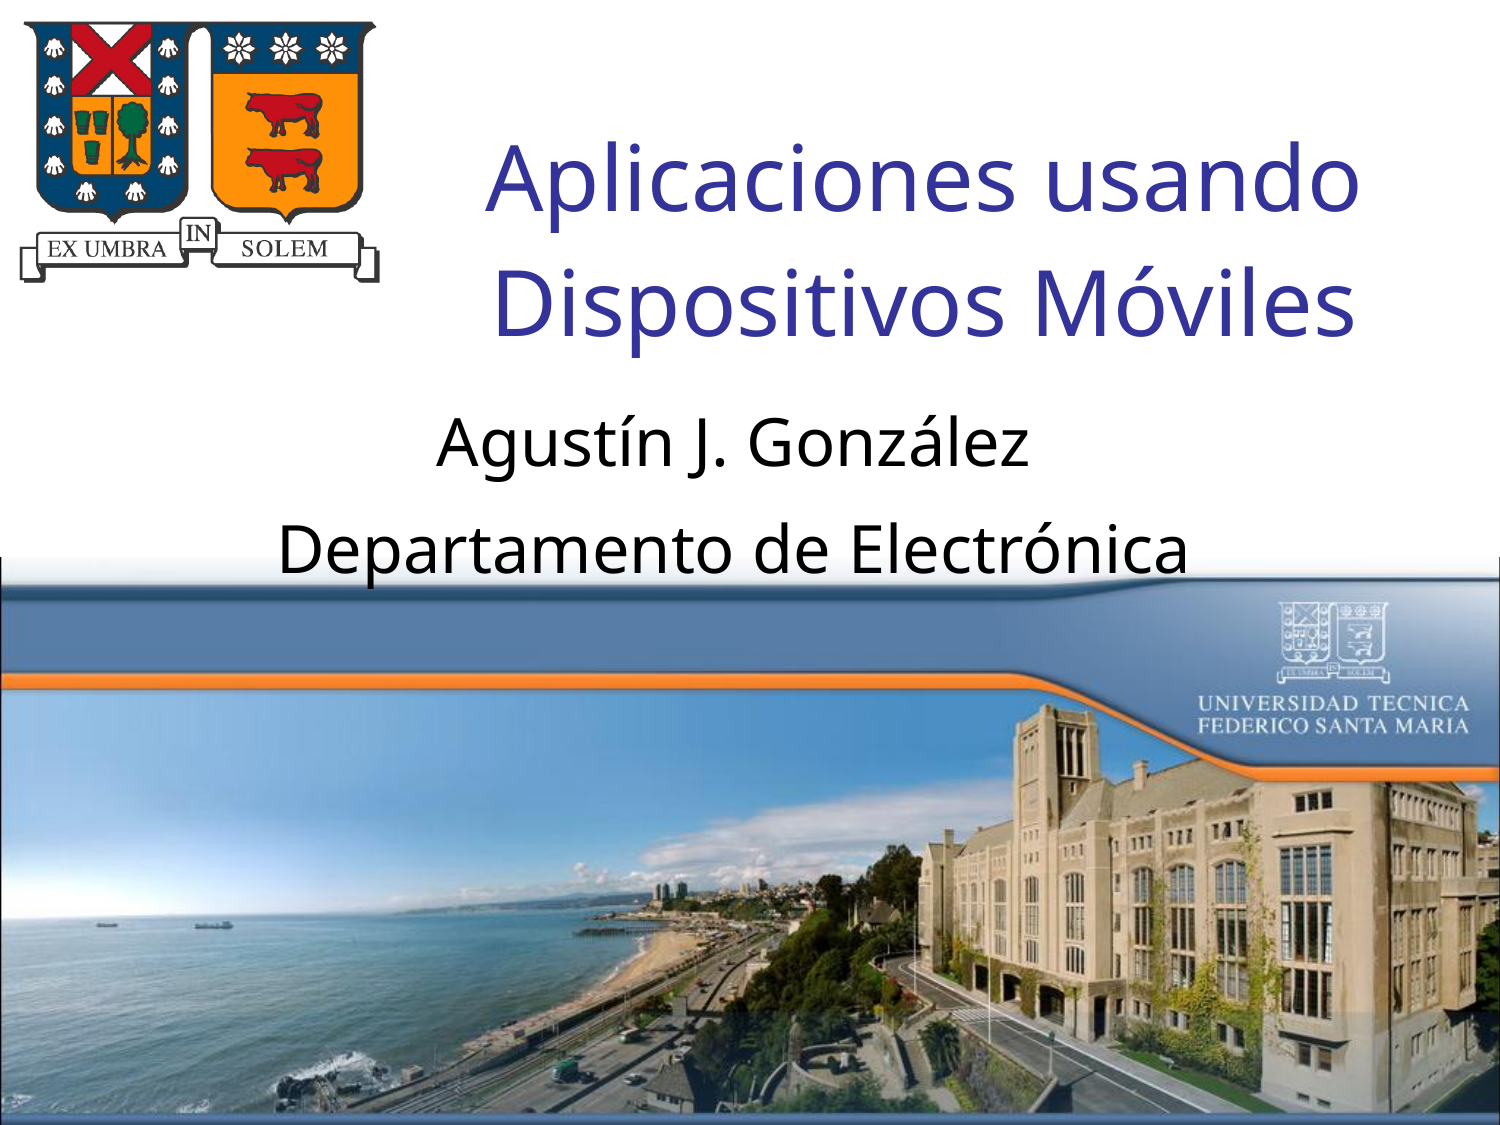

# Aplicaciones usando Dispositivos Móviles
Agustín J. González
Departamento de Electrónica